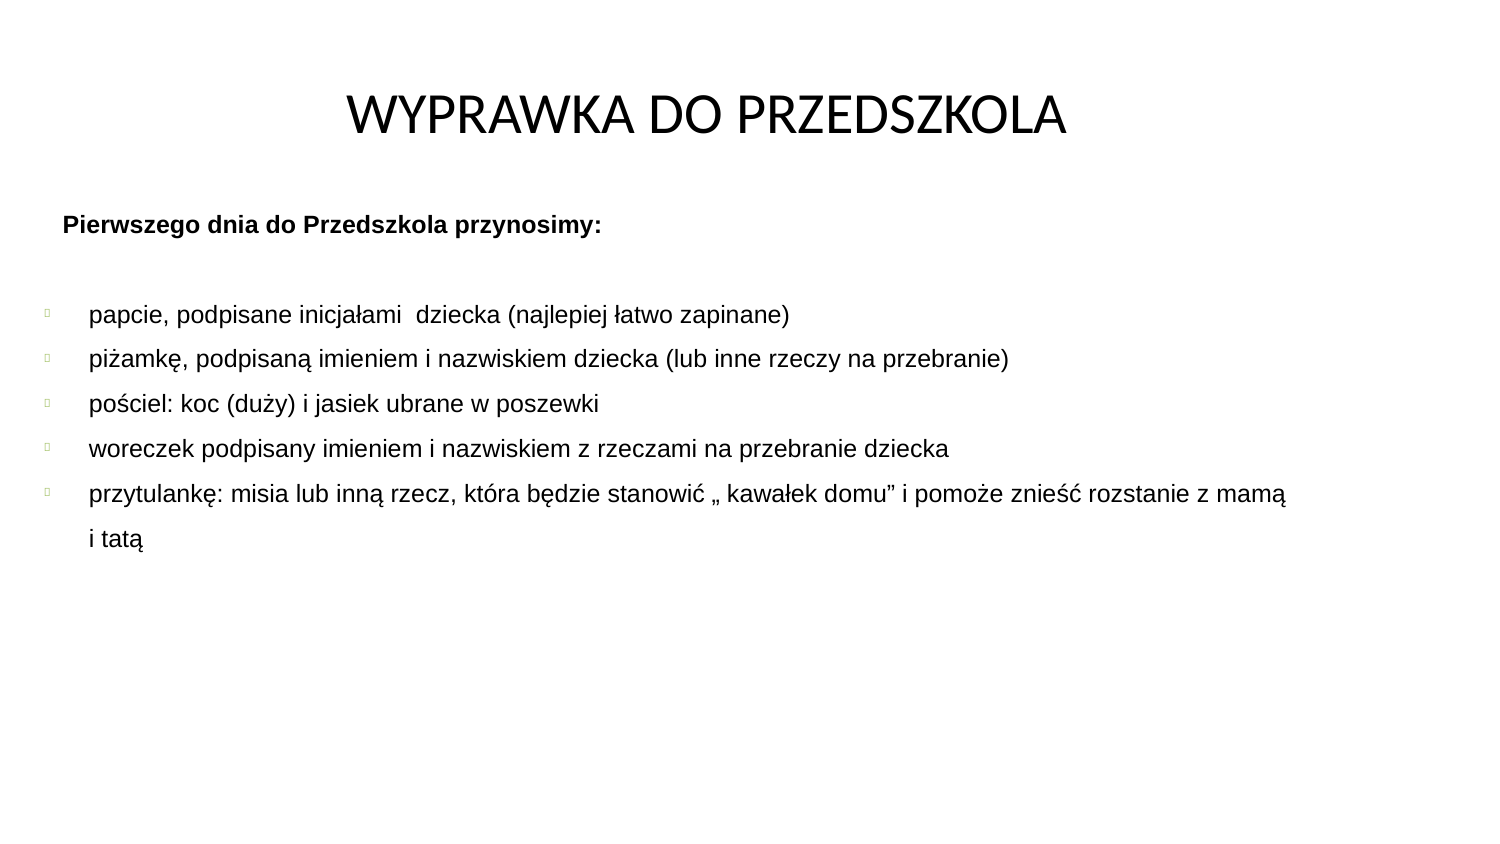

WYPRAWKA DO PRZEDSZKOLA
Pierwszego dnia do Przedszkola przynosimy:
papcie, podpisane inicjałami dziecka (najlepiej łatwo zapinane)
piżamkę, podpisaną imieniem i nazwiskiem dziecka (lub inne rzeczy na przebranie)
pościel: koc (duży) i jasiek ubrane w poszewki
woreczek podpisany imieniem i nazwiskiem z rzeczami na przebranie dziecka
przytulankę: misia lub inną rzecz, która będzie stanowić „ kawałek domu” i pomoże znieść rozstanie z mamą i tatą